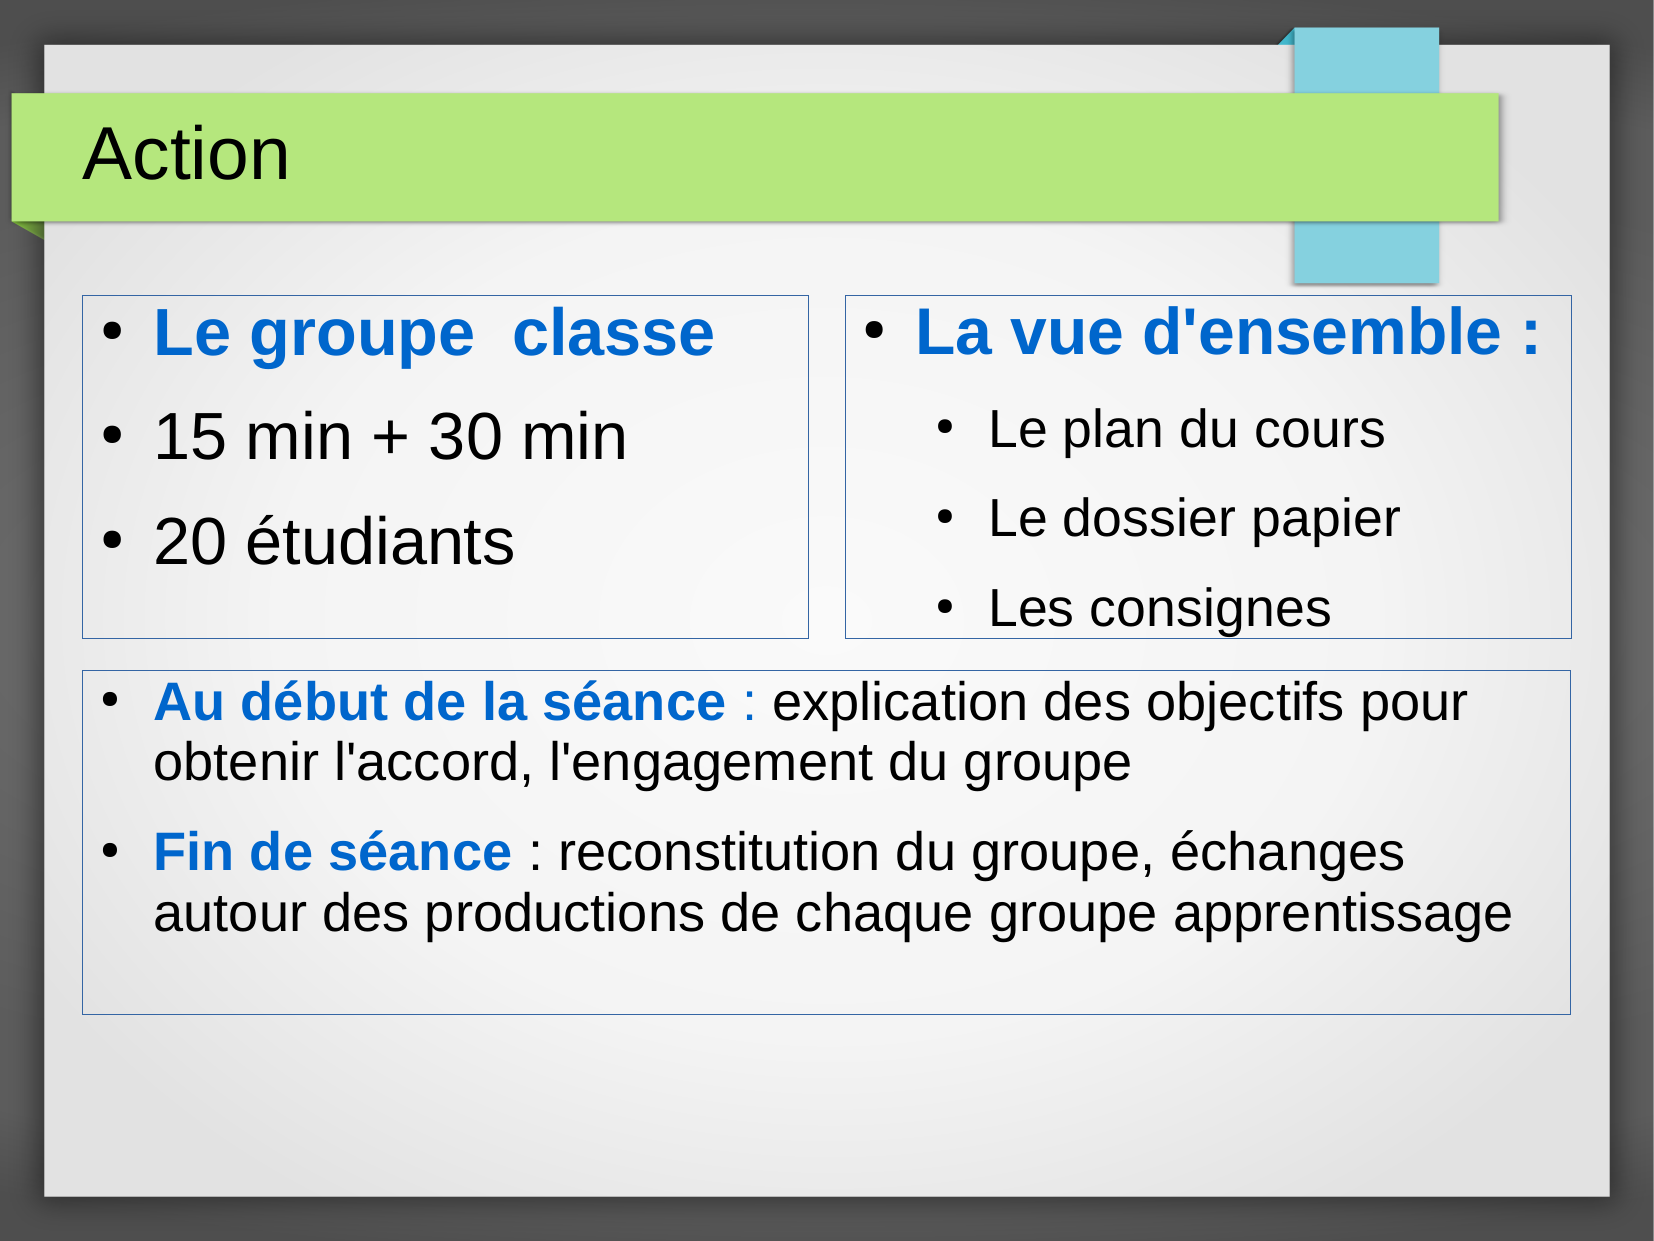

# Action
Le groupe classe
15 min + 30 min
20 étudiants
La vue d'ensemble :
Le plan du cours
Le dossier papier
Les consignes
Au début de la séance : explication des objectifs pour obtenir l'accord, l'engagement du groupe
Fin de séance : reconstitution du groupe, échanges autour des productions de chaque groupe apprentissage